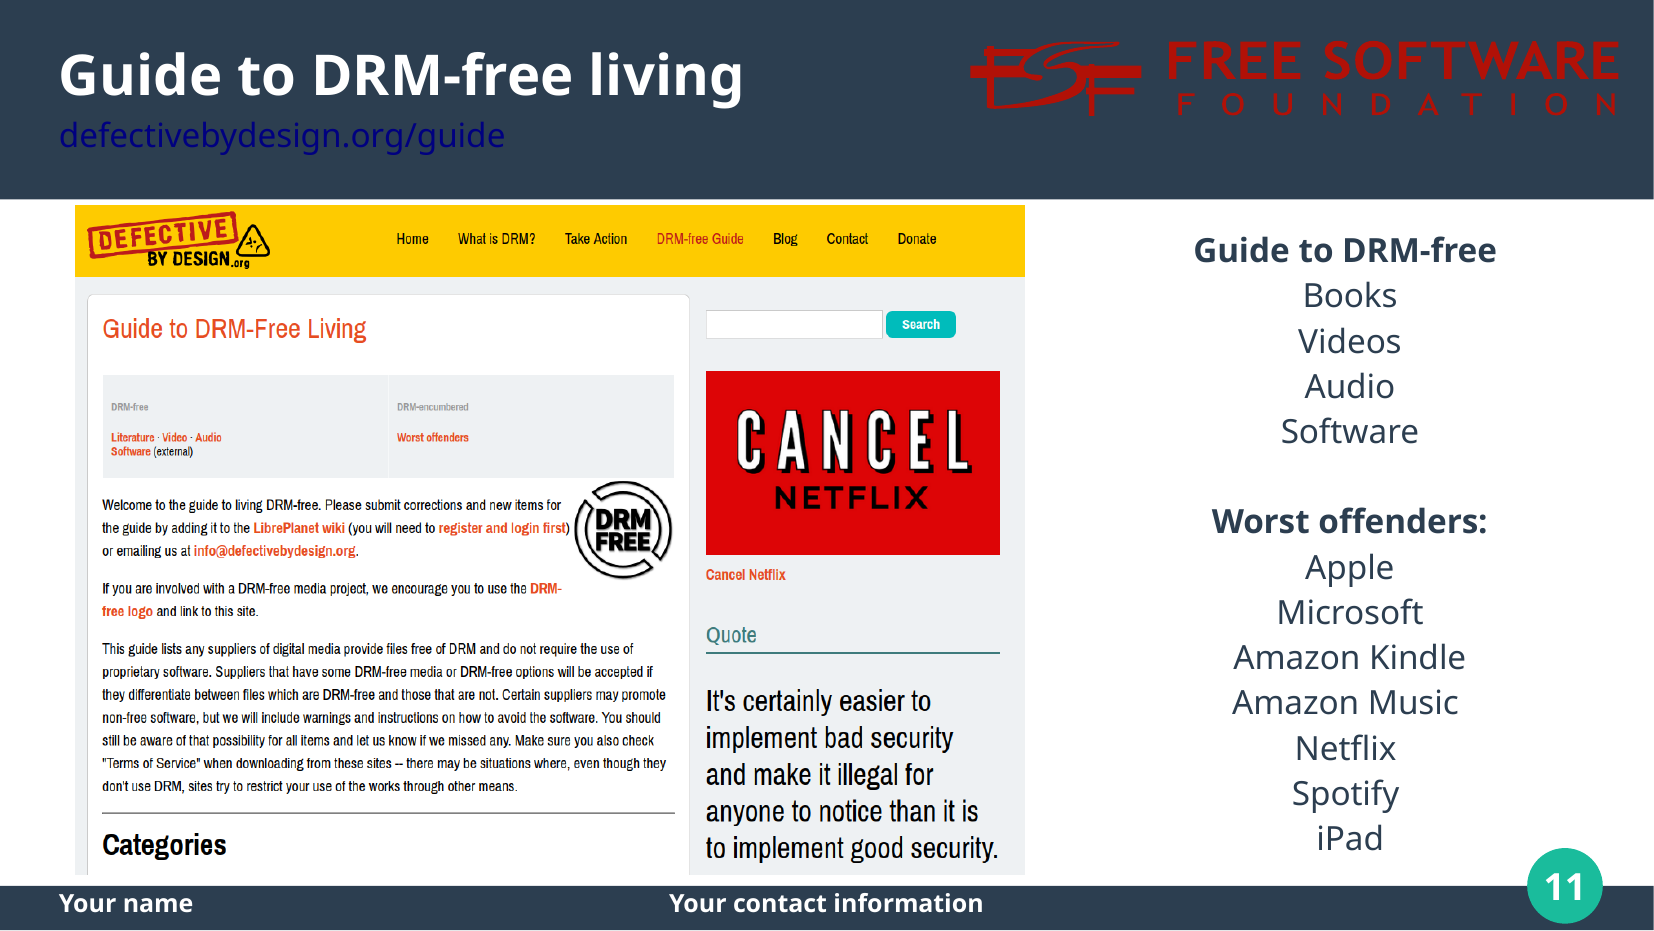

# Guide to DRM-free living defectivebydesign.org/guide
Guide to DRM-free
Books
Videos
Audio
Software
Worst offenders:
Apple
Microsoft
Amazon Kindle
Amazon Music
Netflix
Spotify
iPad
Your name
Your contact information